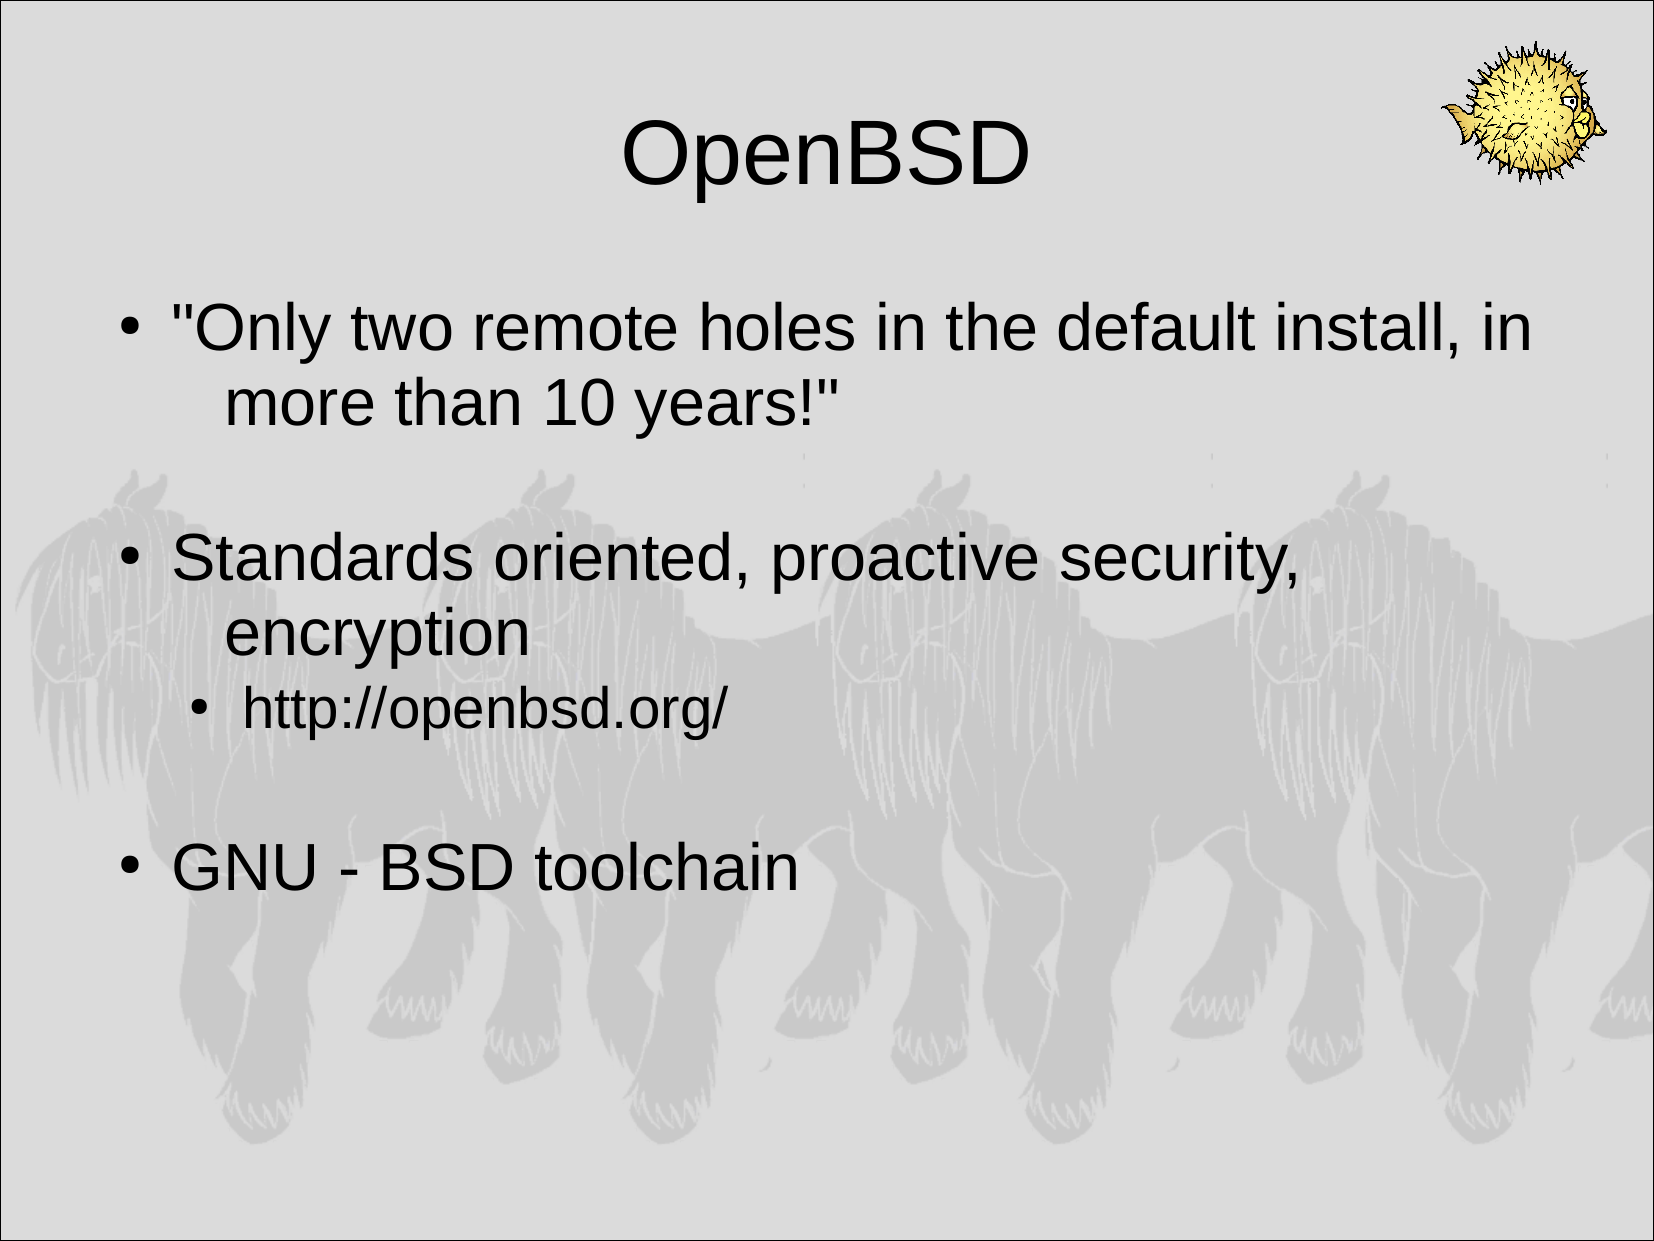

# OpenBSD
"Only two remote holes in the default install, in more than 10 years!"
Standards oriented, proactive security, encryption
http://openbsd.org/
GNU - BSD toolchain